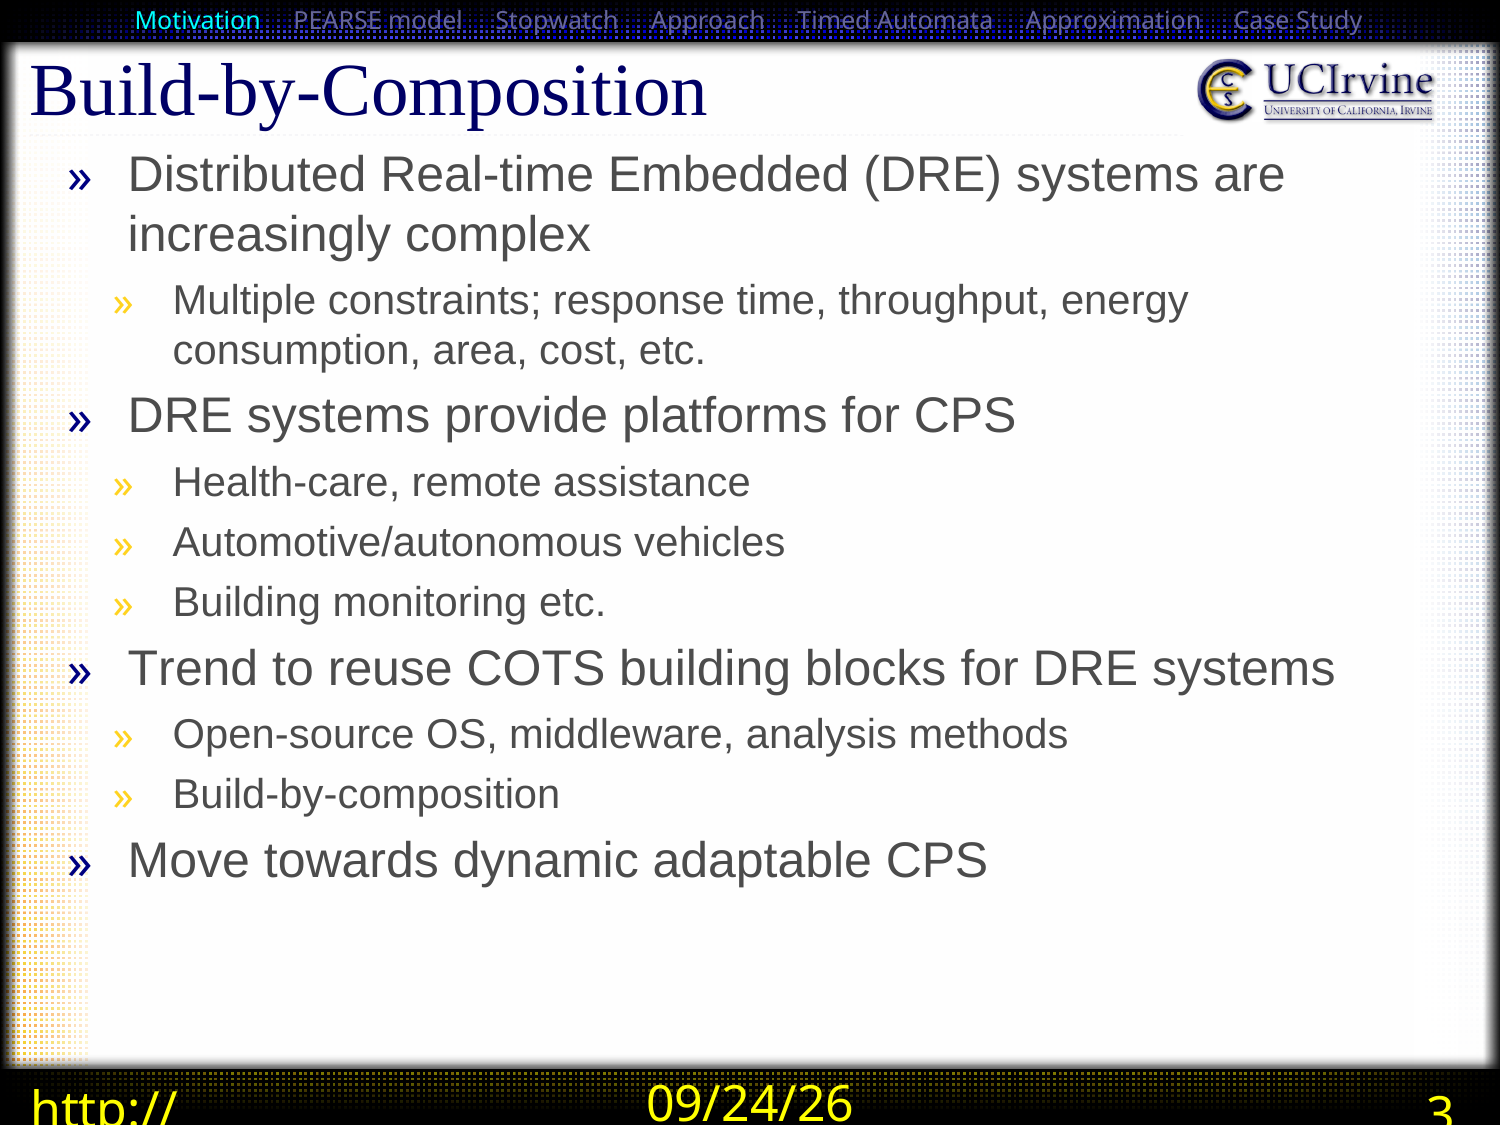

Motivation PEARSE model Stopwatch Approach Timed Automata Approximation Case Study
# Build-by-Composition
Distributed Real-time Embedded (DRE) systems are increasingly complex
Multiple constraints; response time, throughput, energy consumption, area, cost, etc.
DRE systems provide platforms for CPS
Health-care, remote assistance
Automotive/autonomous vehicles
Building monitoring etc.
Trend to reuse COTS building blocks for DRE systems
Open-source OS, middleware, analysis methods
Build-by-composition
Move towards dynamic adaptable CPS
3